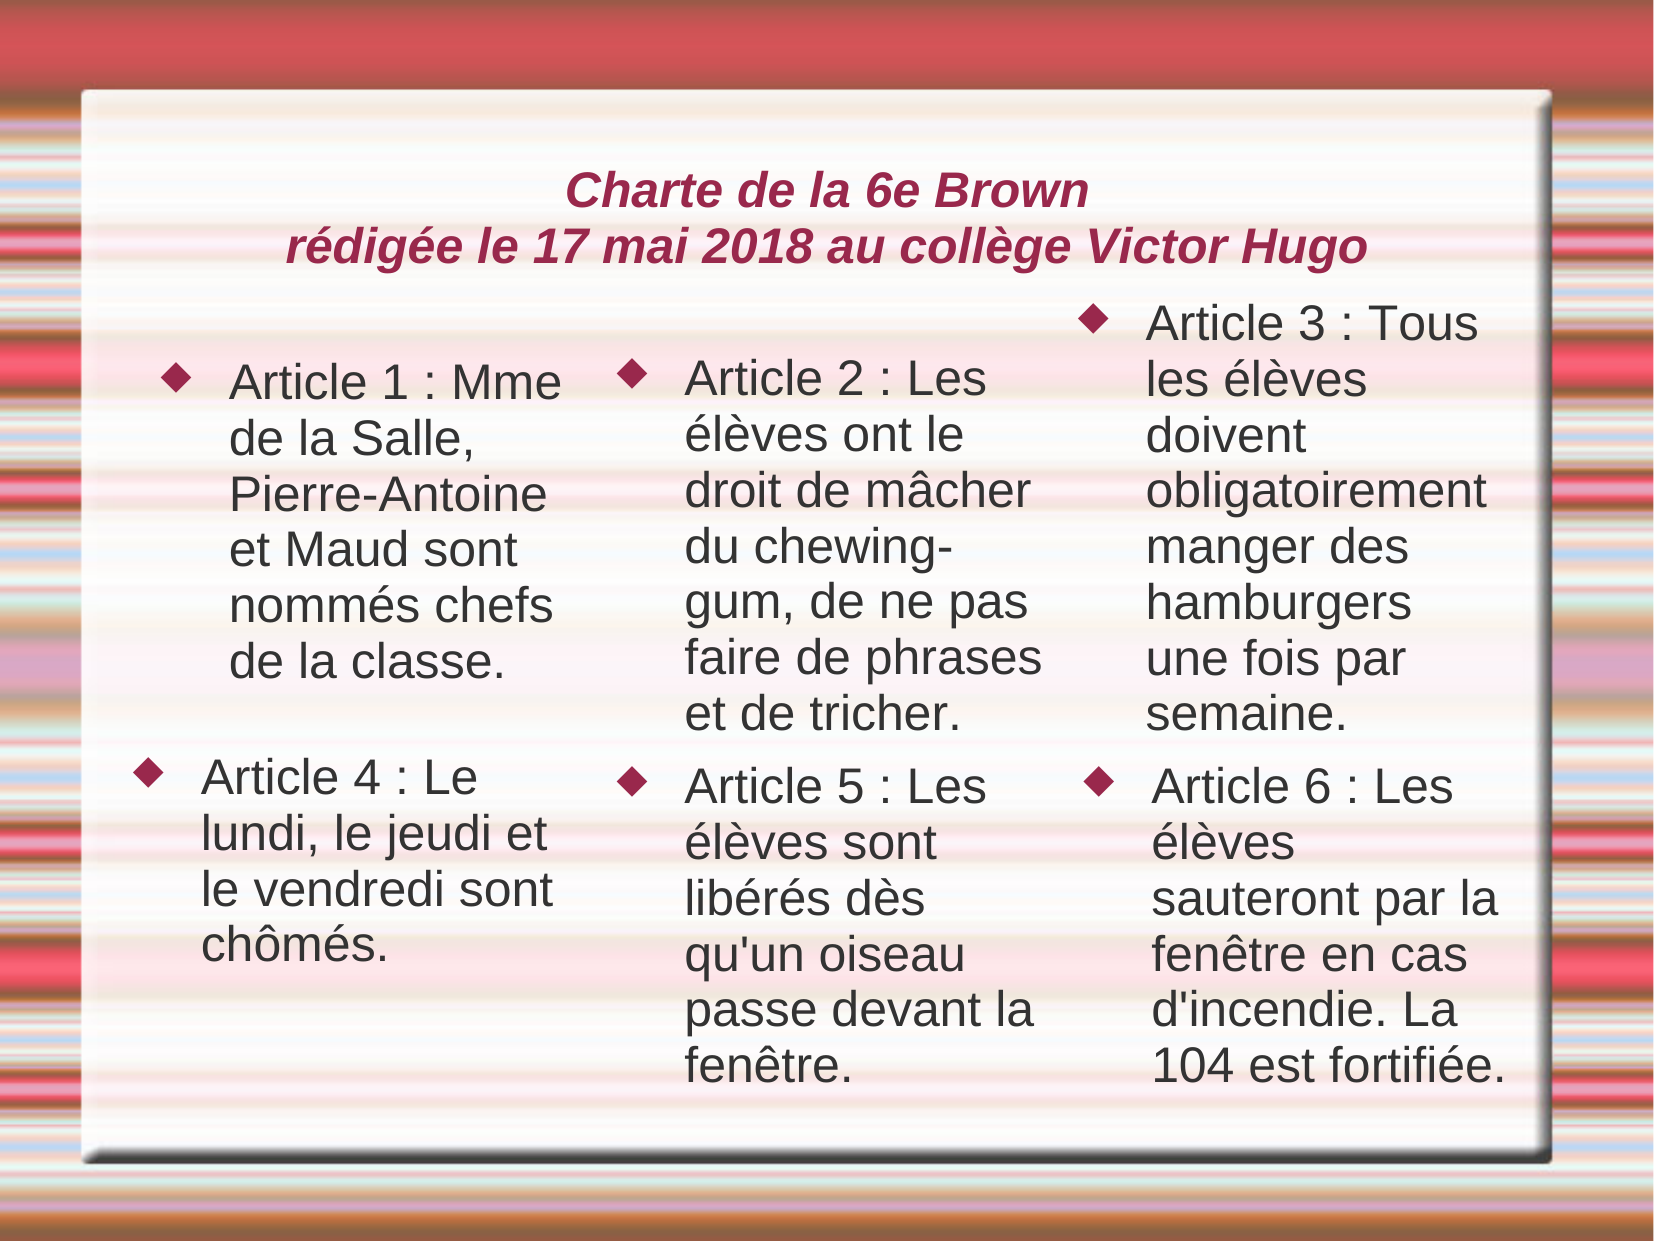

# Charte de la 6e Brown rédigée le 17 mai 2018 au collège Victor Hugo
Article 3 : Tous les élèves doivent obligatoirement manger des hamburgers une fois par semaine.
Article 2 : Les élèves ont le droit de mâcher du chewing-gum, de ne pas faire de phrases et de tricher.
Article 1 : Mme de la Salle, Pierre-Antoine et Maud sont nommés chefs de la classe.
Article 4 : Le lundi, le jeudi et le vendredi sont chômés.
Article 5 : Les élèves sont libérés dès qu'un oiseau passe devant la fenêtre.
Article 6 : Les élèves sauteront par la fenêtre en cas d'incendie. La 104 est fortifiée.